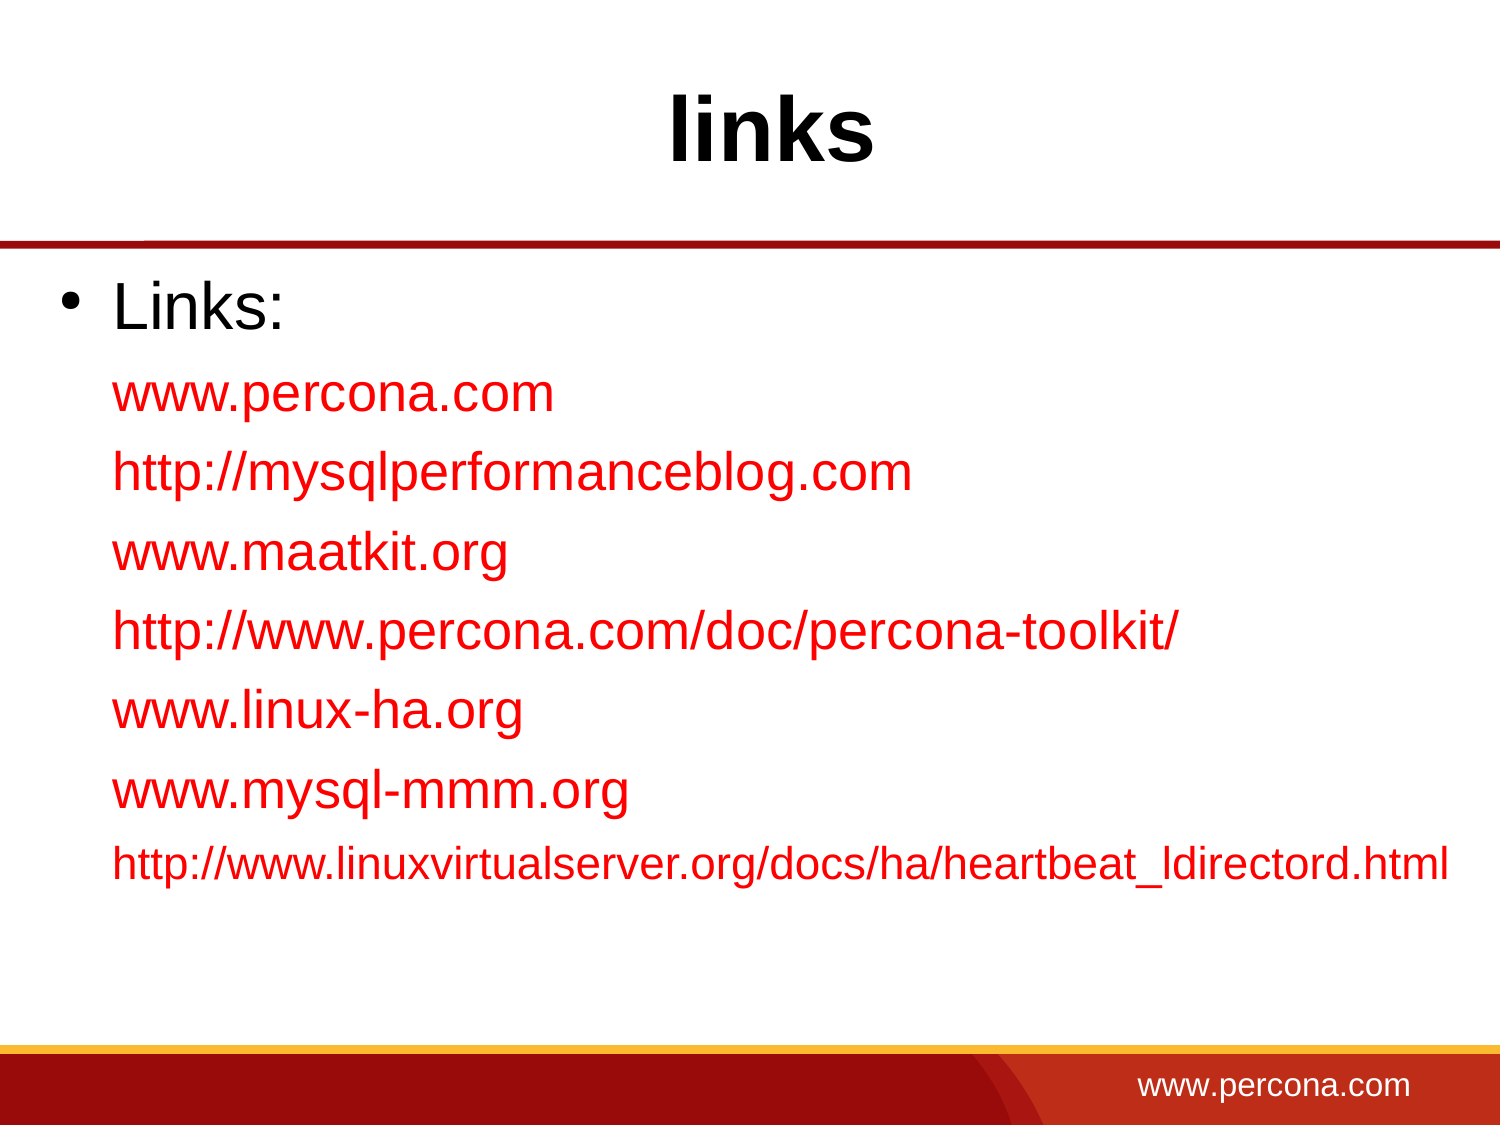

# links
Links:
www.percona.com
http://mysqlperformanceblog.com
www.maatkit.org
http://www.percona.com/doc/percona-toolkit/
www.linux-ha.org
www.mysql-mmm.org
http://www.linuxvirtualserver.org/docs/ha/heartbeat_ldirectord.html